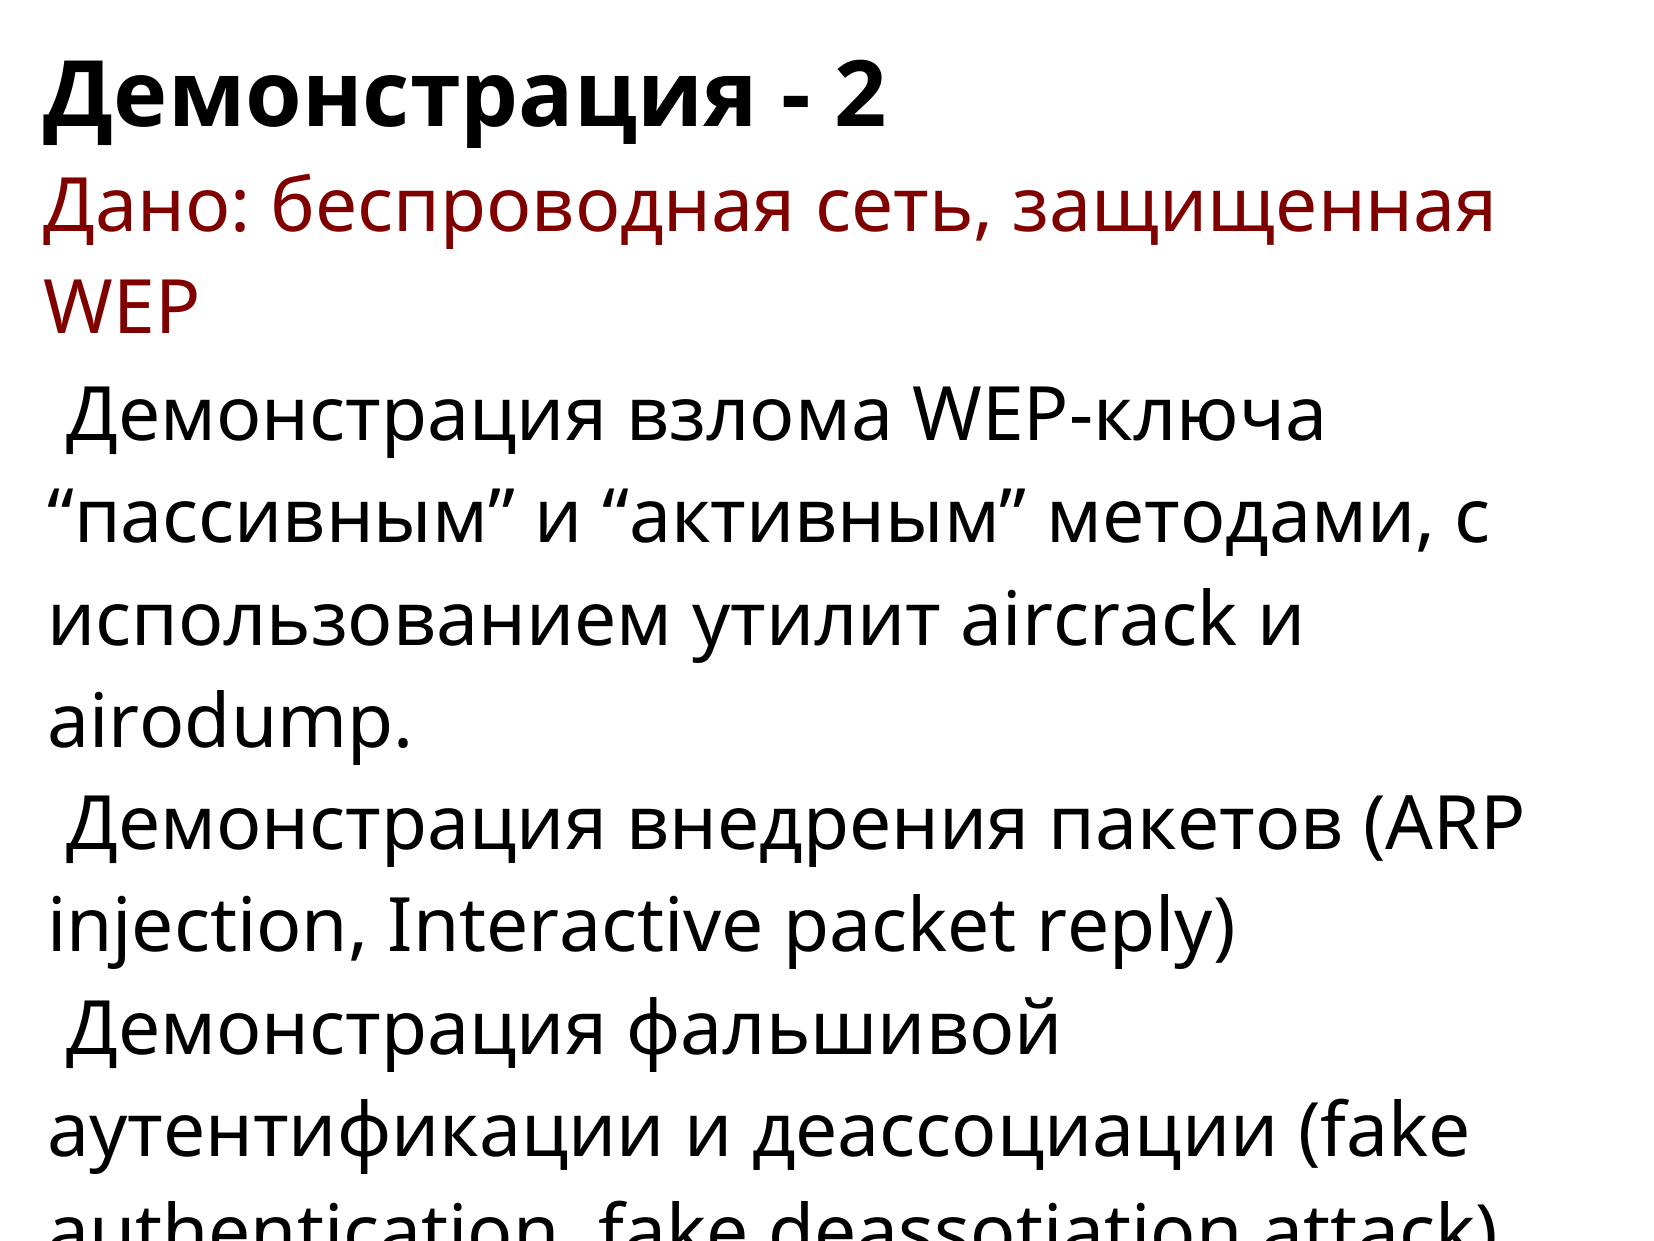

Демонстрация - 2
Дано: беспроводная сеть, защищенная WEP
 Демонстрация взлома WEP-ключа “пассивным” и “активным” методами, с использованием утилит aircrack и airodump.
 Демонстрация внедрения пакетов (ARP injection, Interactive packet reply)
 Демонстрация фальшивой аутентификации и деассоциации (fake authentication, fake deassotiation attack)